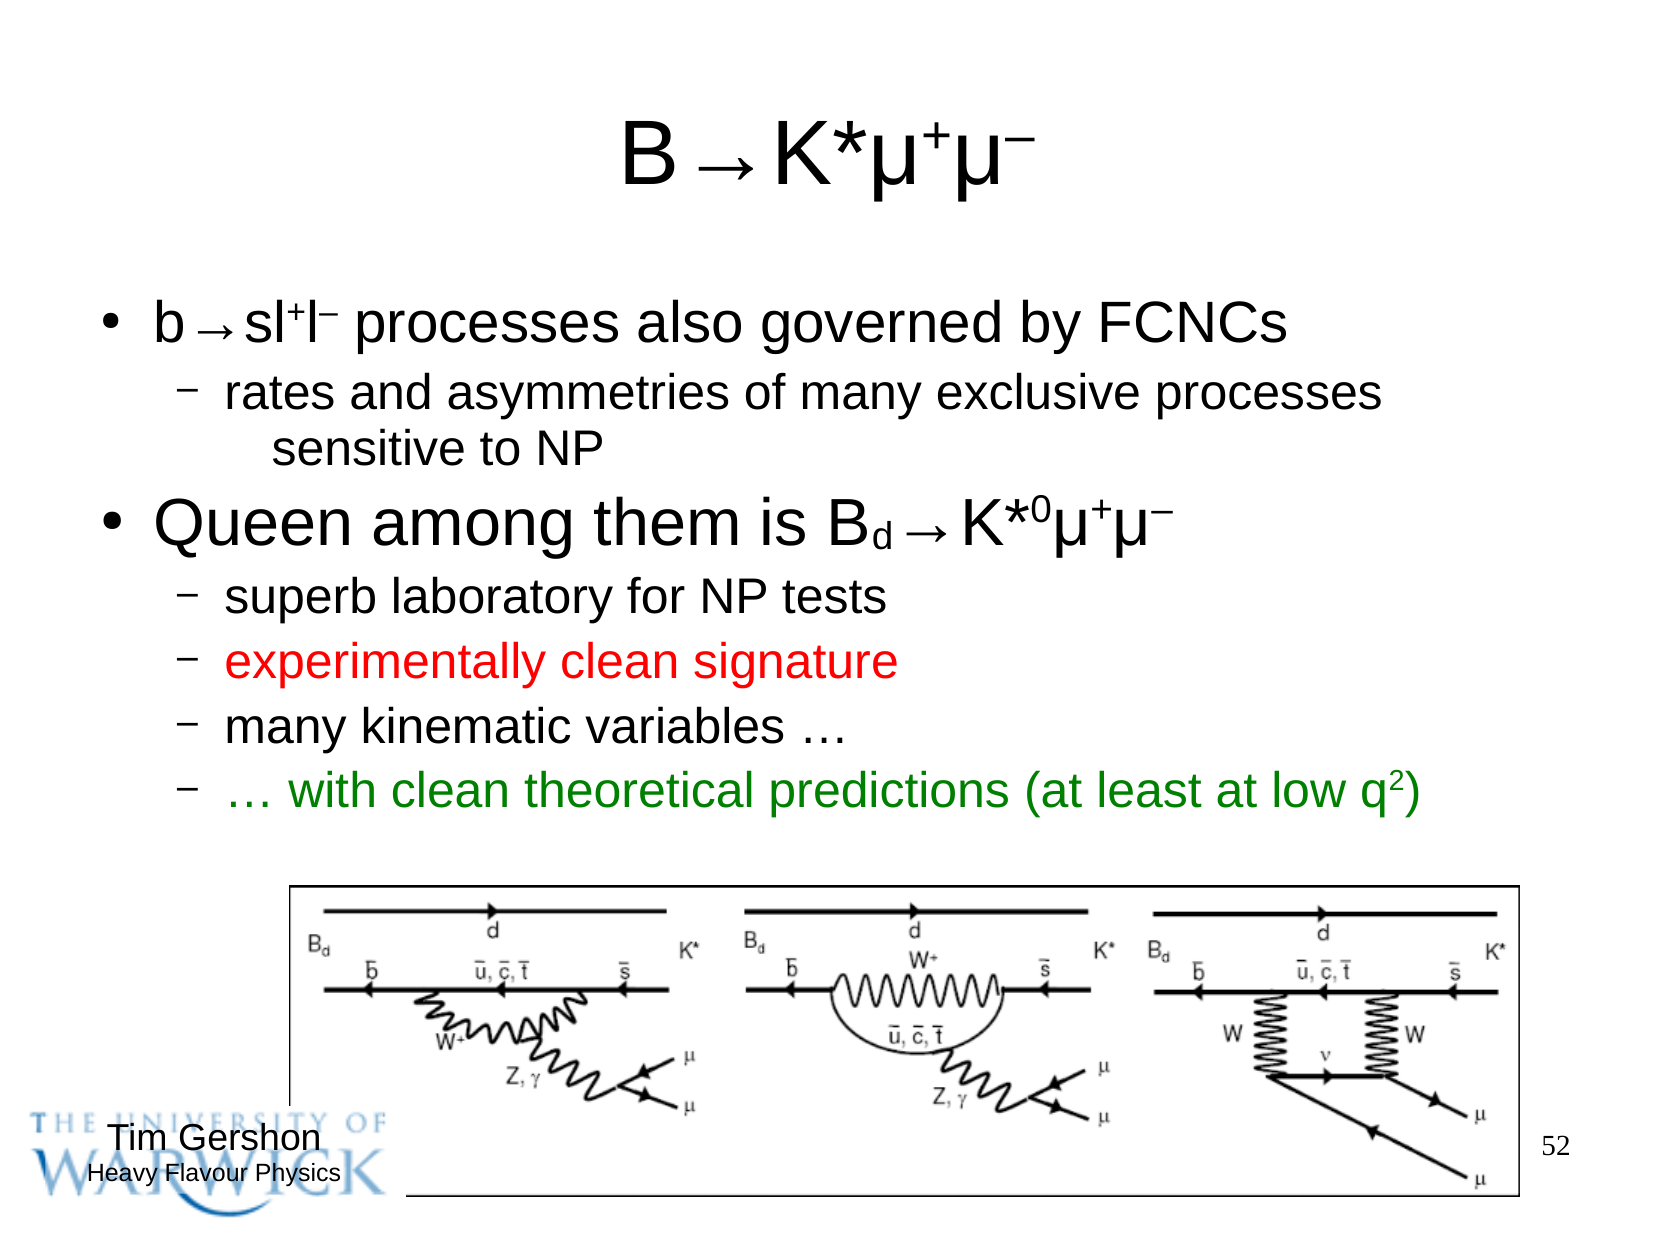

# B→K*μ+μ–
b→sl+l– processes also governed by FCNCs
rates and asymmetries of many exclusive processes sensitive to NP
Queen among them is Bd→K*0μ+μ–
superb laboratory for NP tests
experimentally clean signature
many kinematic variables …
… with clean theoretical predictions (at least at low q2)
Tim Gershon
B physics experiments
Tim Gershon
Heavy Flavour Physics
52